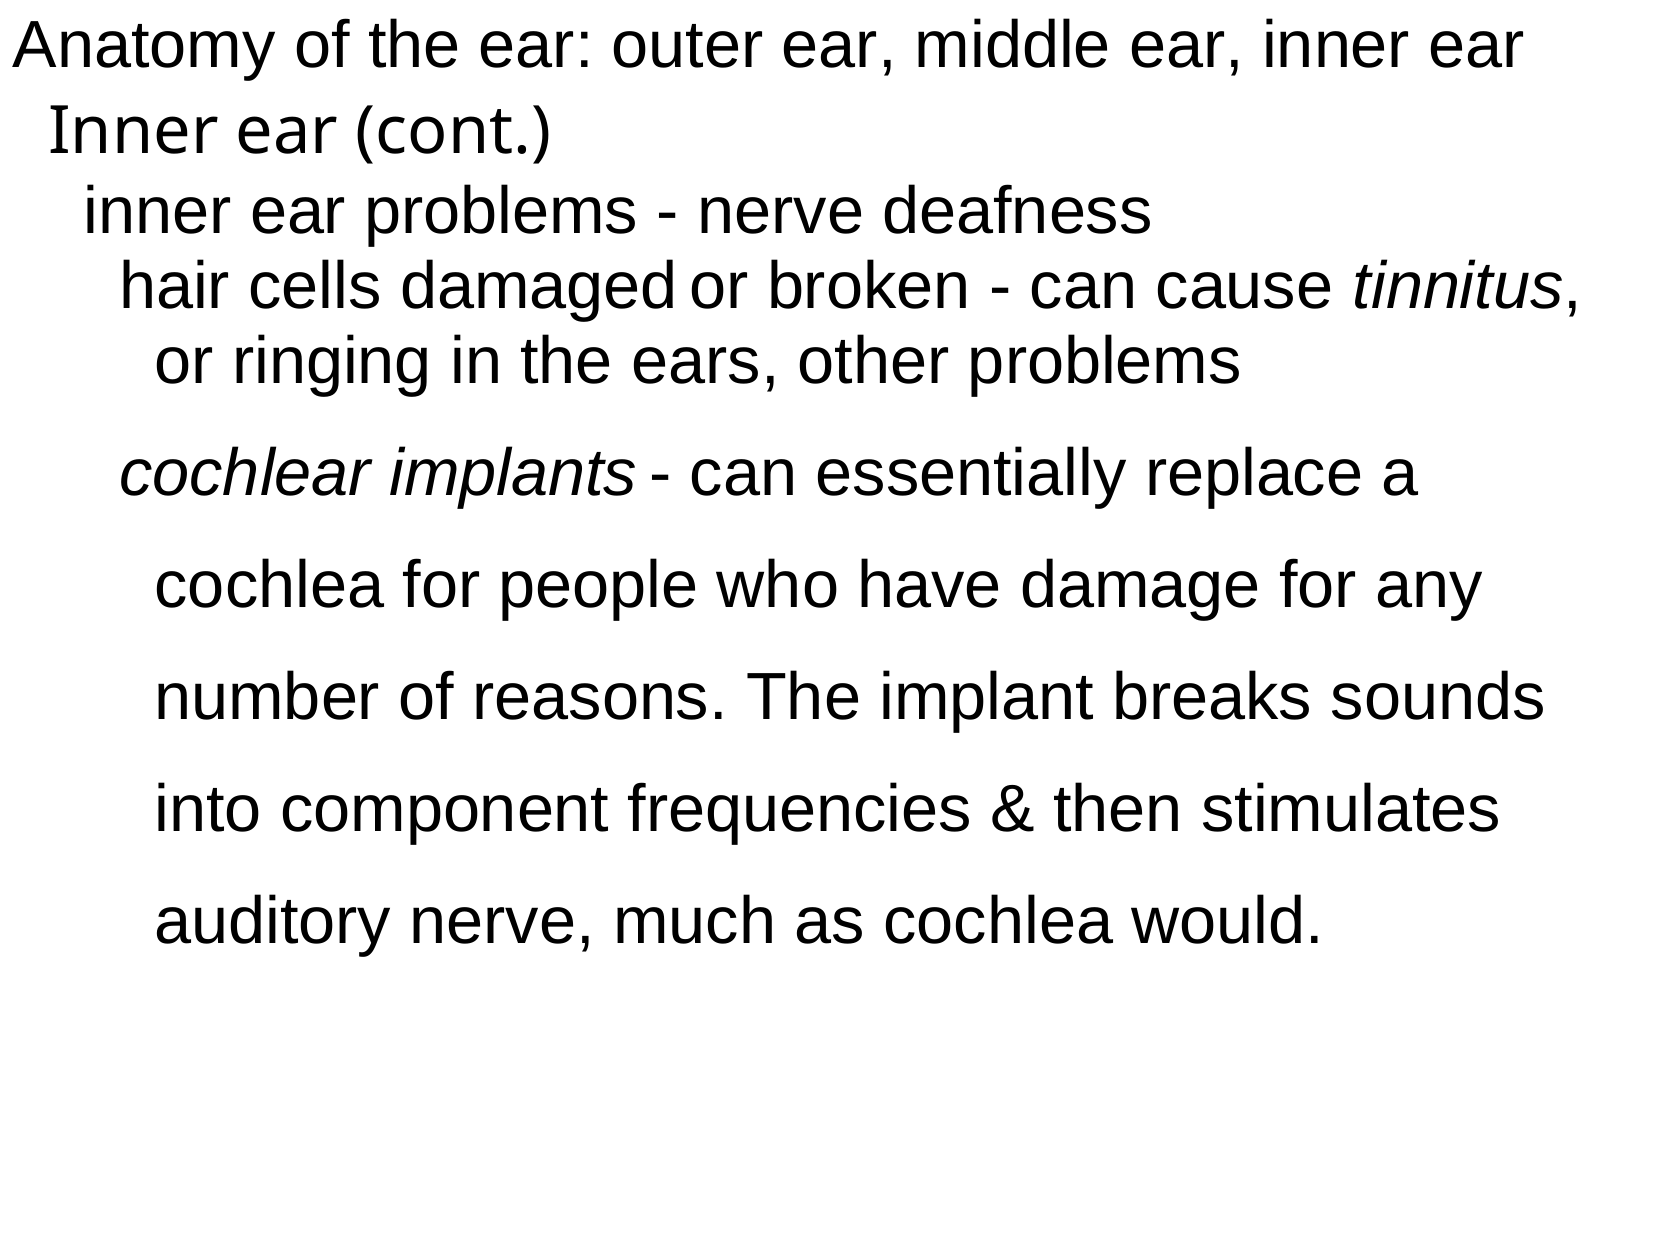

Anatomy of the ear: outer ear, middle ear, inner ear
Inner ear (cont.)
inner ear problems - nerve deafness
hair cells damaged or broken - can cause tinnitus, or ringing in the ears, other problems
cochlear implants - can essentially replace a cochlea for people who have damage for any number of reasons. The implant breaks sounds into component frequencies & then stimulates auditory nerve, much as cochlea would.